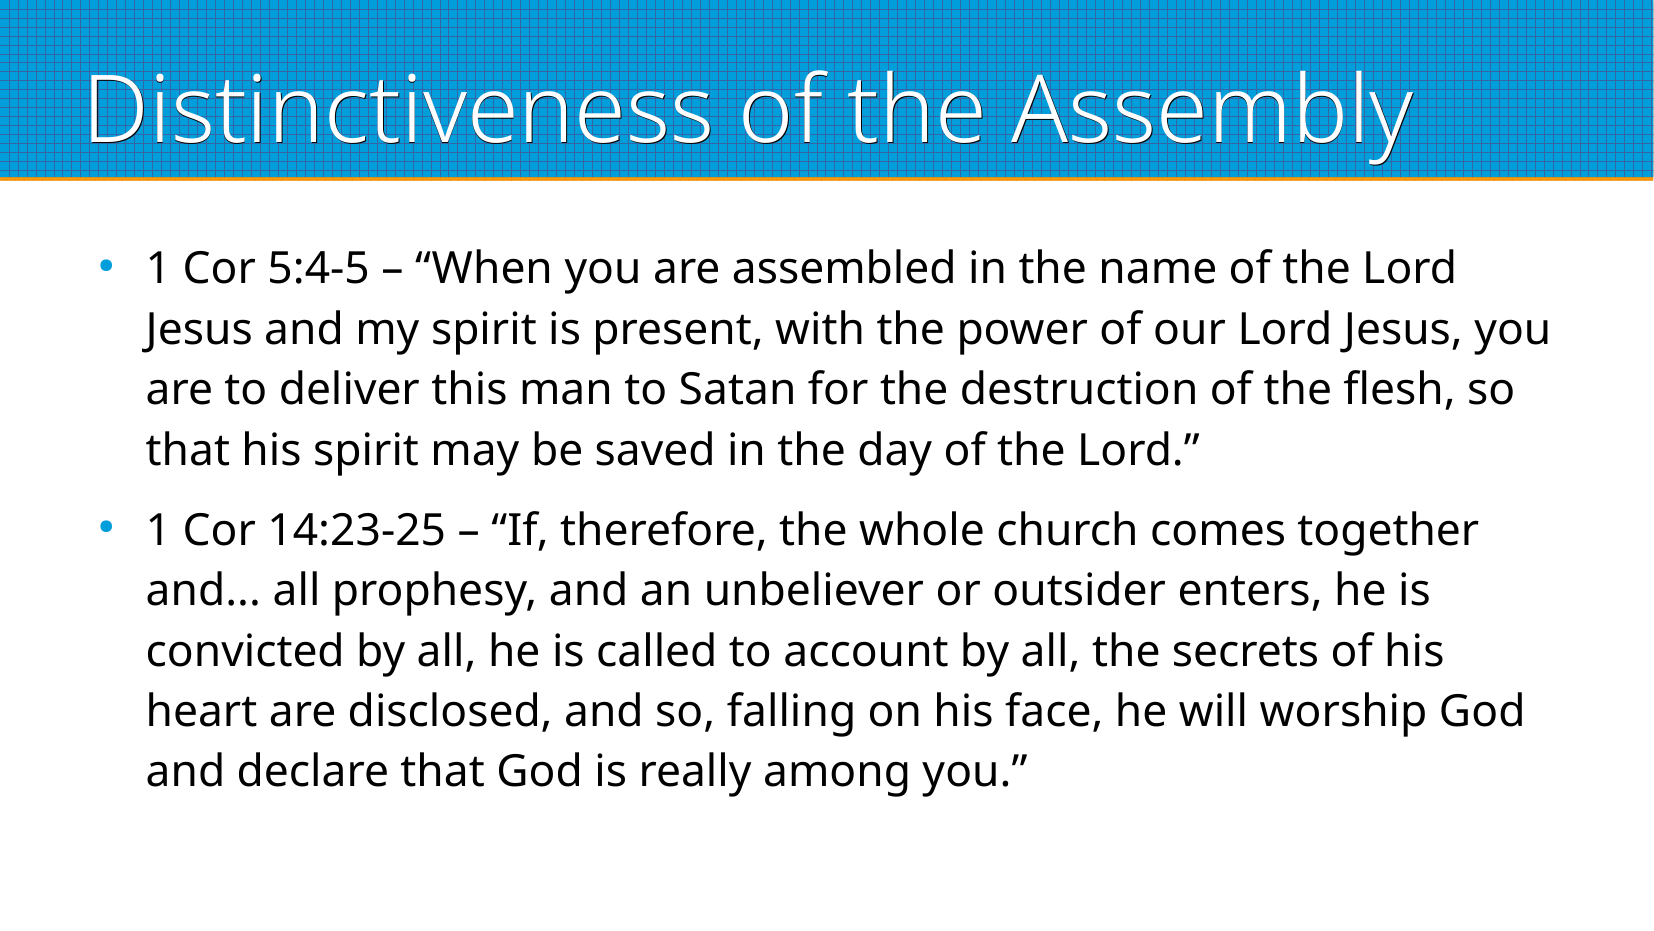

# Distinctiveness of the Assembly
1 Cor 5:4-5 – “When you are assembled in the name of the Lord Jesus and my spirit is present, with the power of our Lord Jesus, you are to deliver this man to Satan for the destruction of the flesh, so that his spirit may be saved in the day of the Lord.”
1 Cor 14:23-25 – “If, therefore, the whole church comes together and... all prophesy, and an unbeliever or outsider enters, he is convicted by all, he is called to account by all, the secrets of his heart are disclosed, and so, falling on his face, he will worship God and declare that God is really among you.”